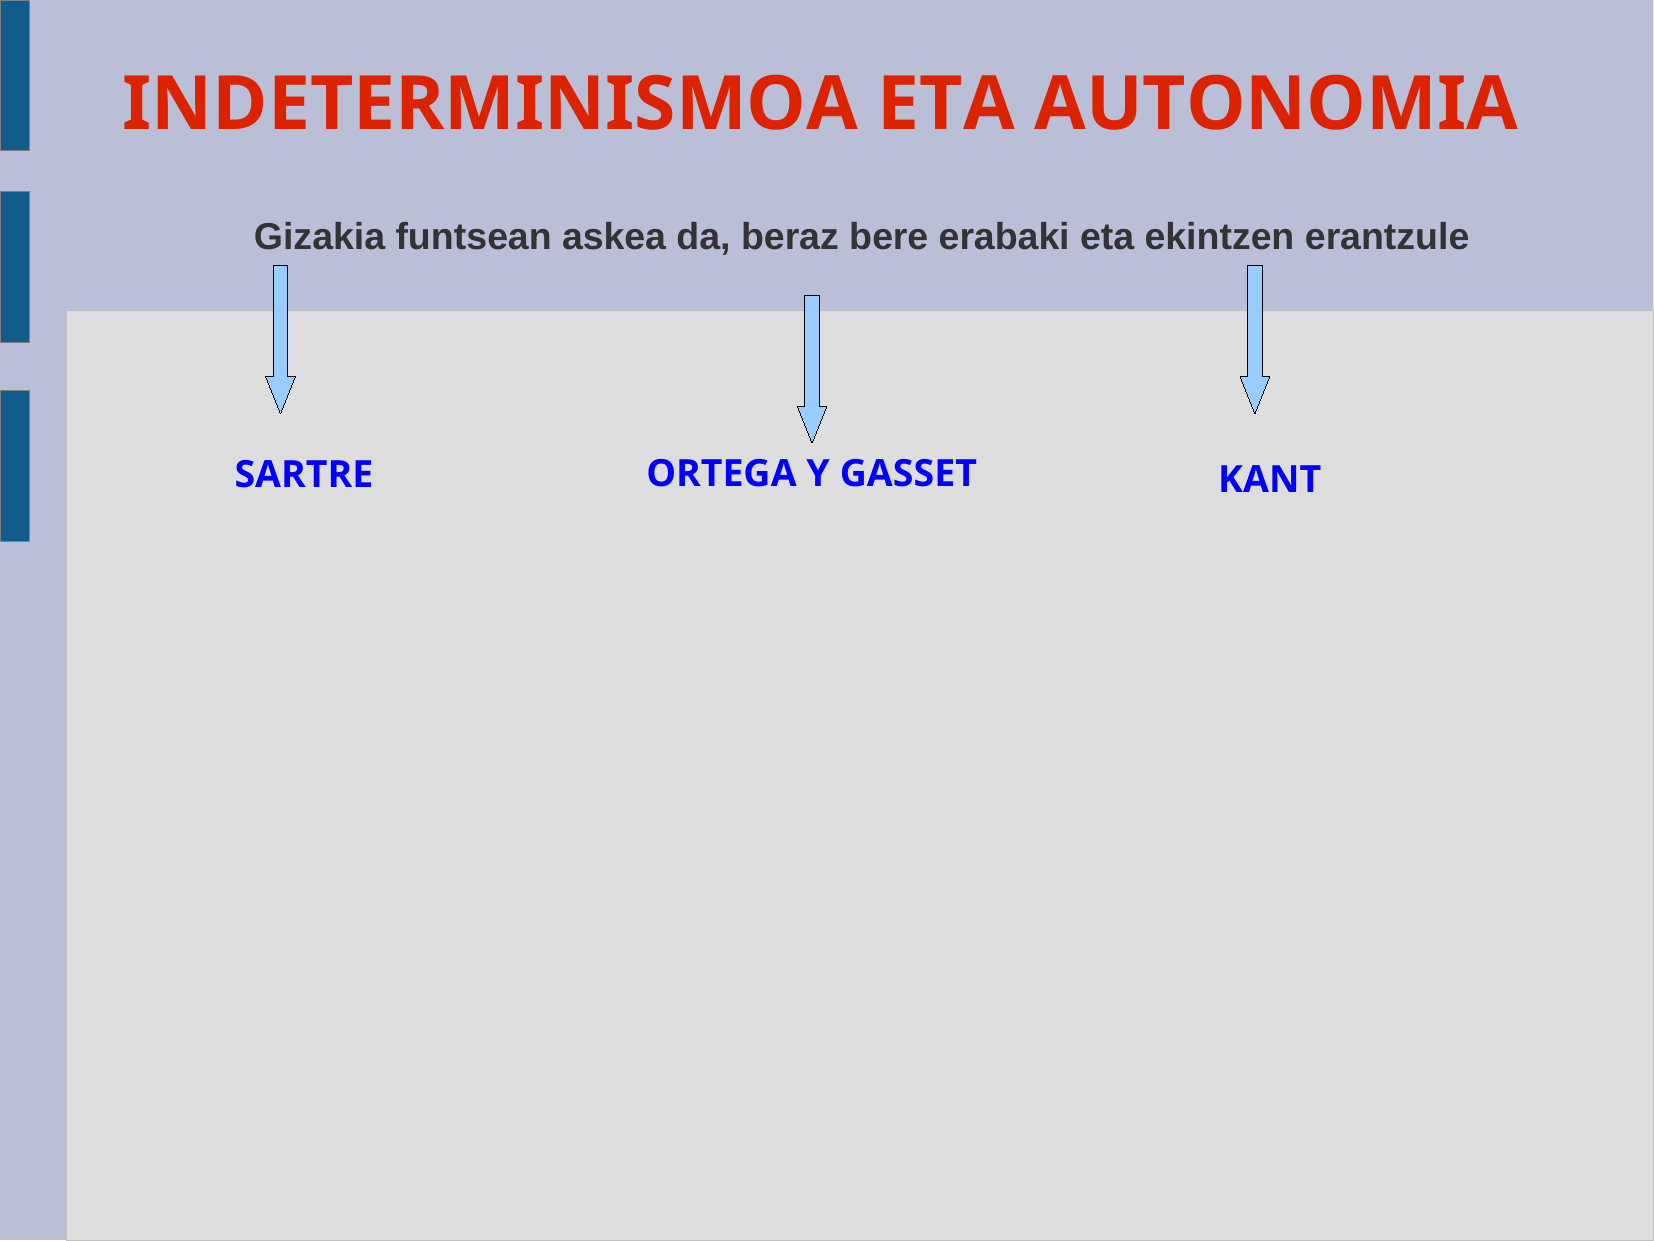

INDETERMINISMOA ETA AUTONOMIA
# Gizakia funtsean askea da, beraz bere erabaki eta ekintzen erantzule
SARTRE
ORTEGA Y GASSET
KANT